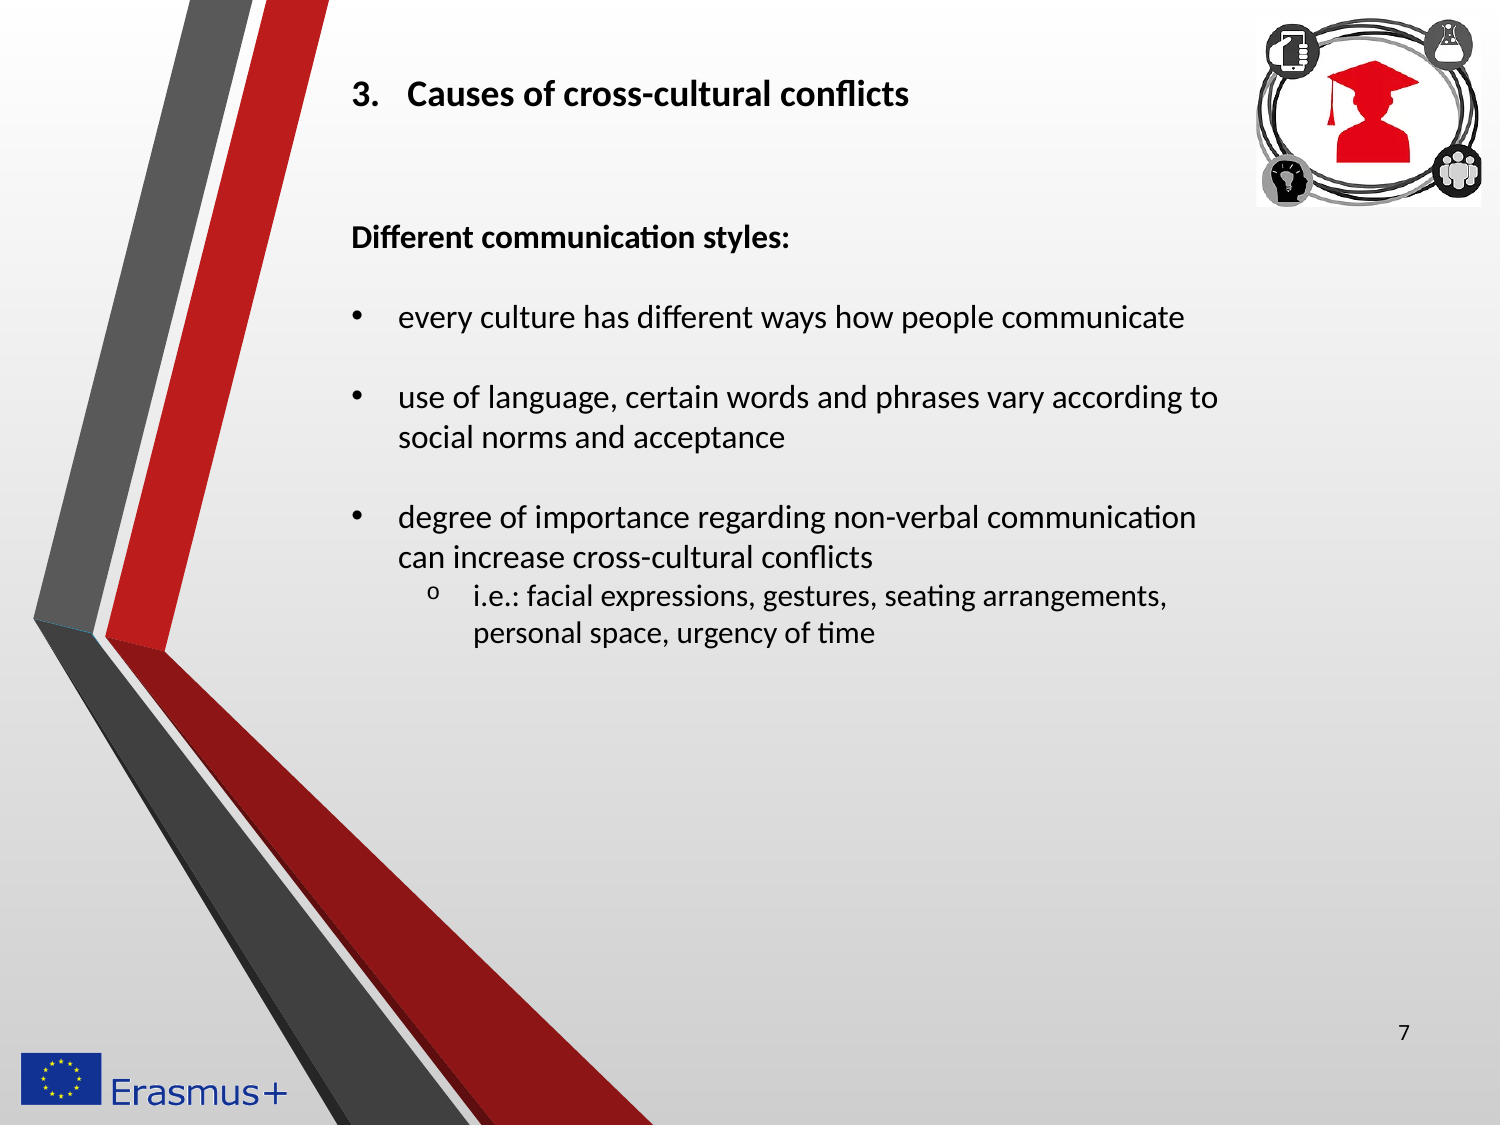

Causes of cross-cultural conflicts
Different communication styles:
every culture has different ways how people communicate
use of language, certain words and phrases vary according to social norms and acceptance
degree of importance regarding non-verbal communication can increase cross-cultural conflicts
i.e.: facial expressions, gestures, seating arrangements, personal space, urgency of time